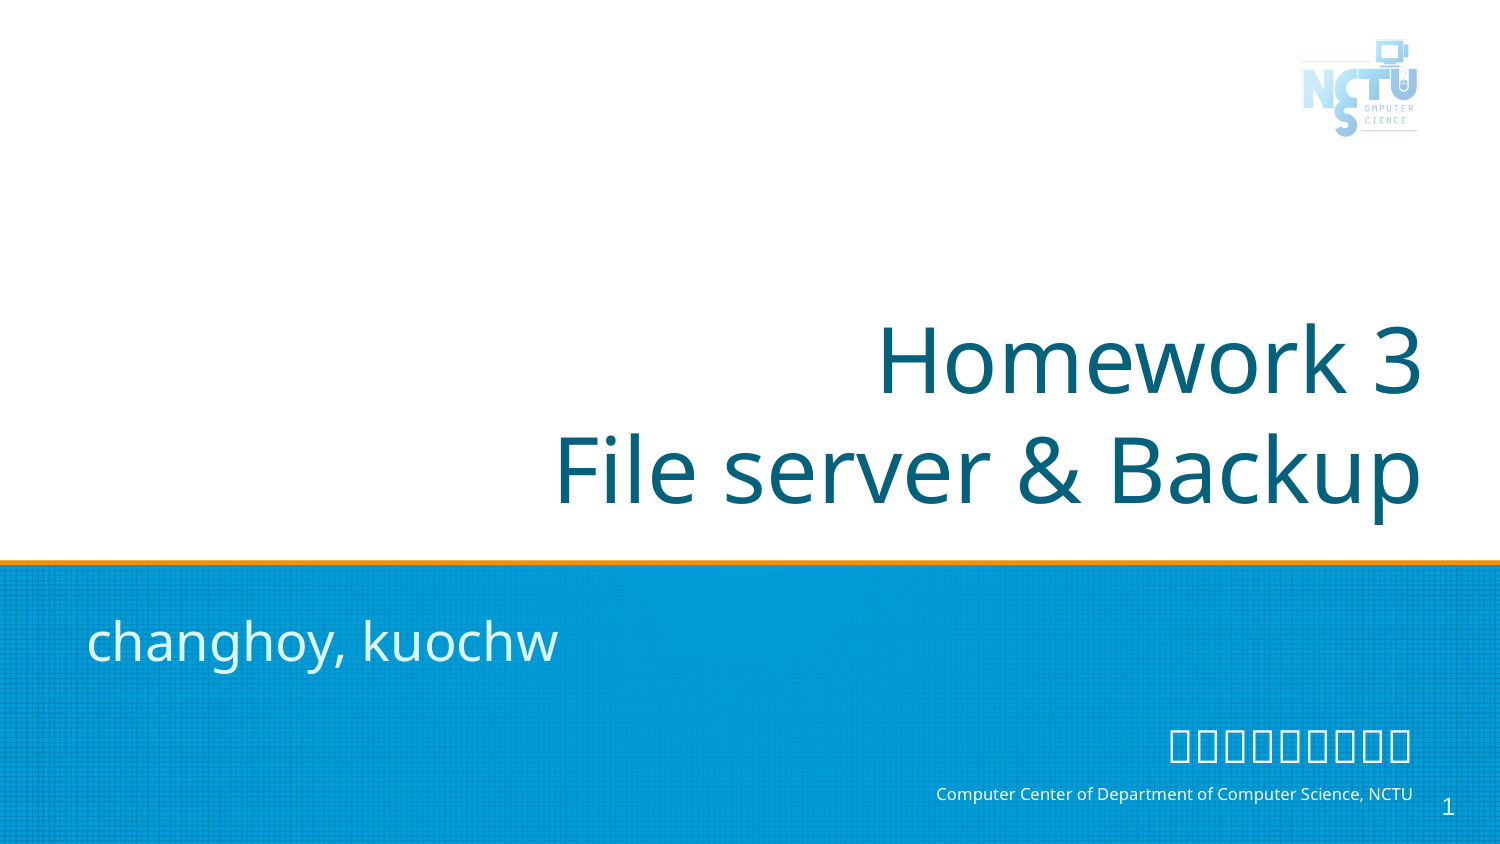

# Homework 3 File server & Backup
changhoy, kuochw